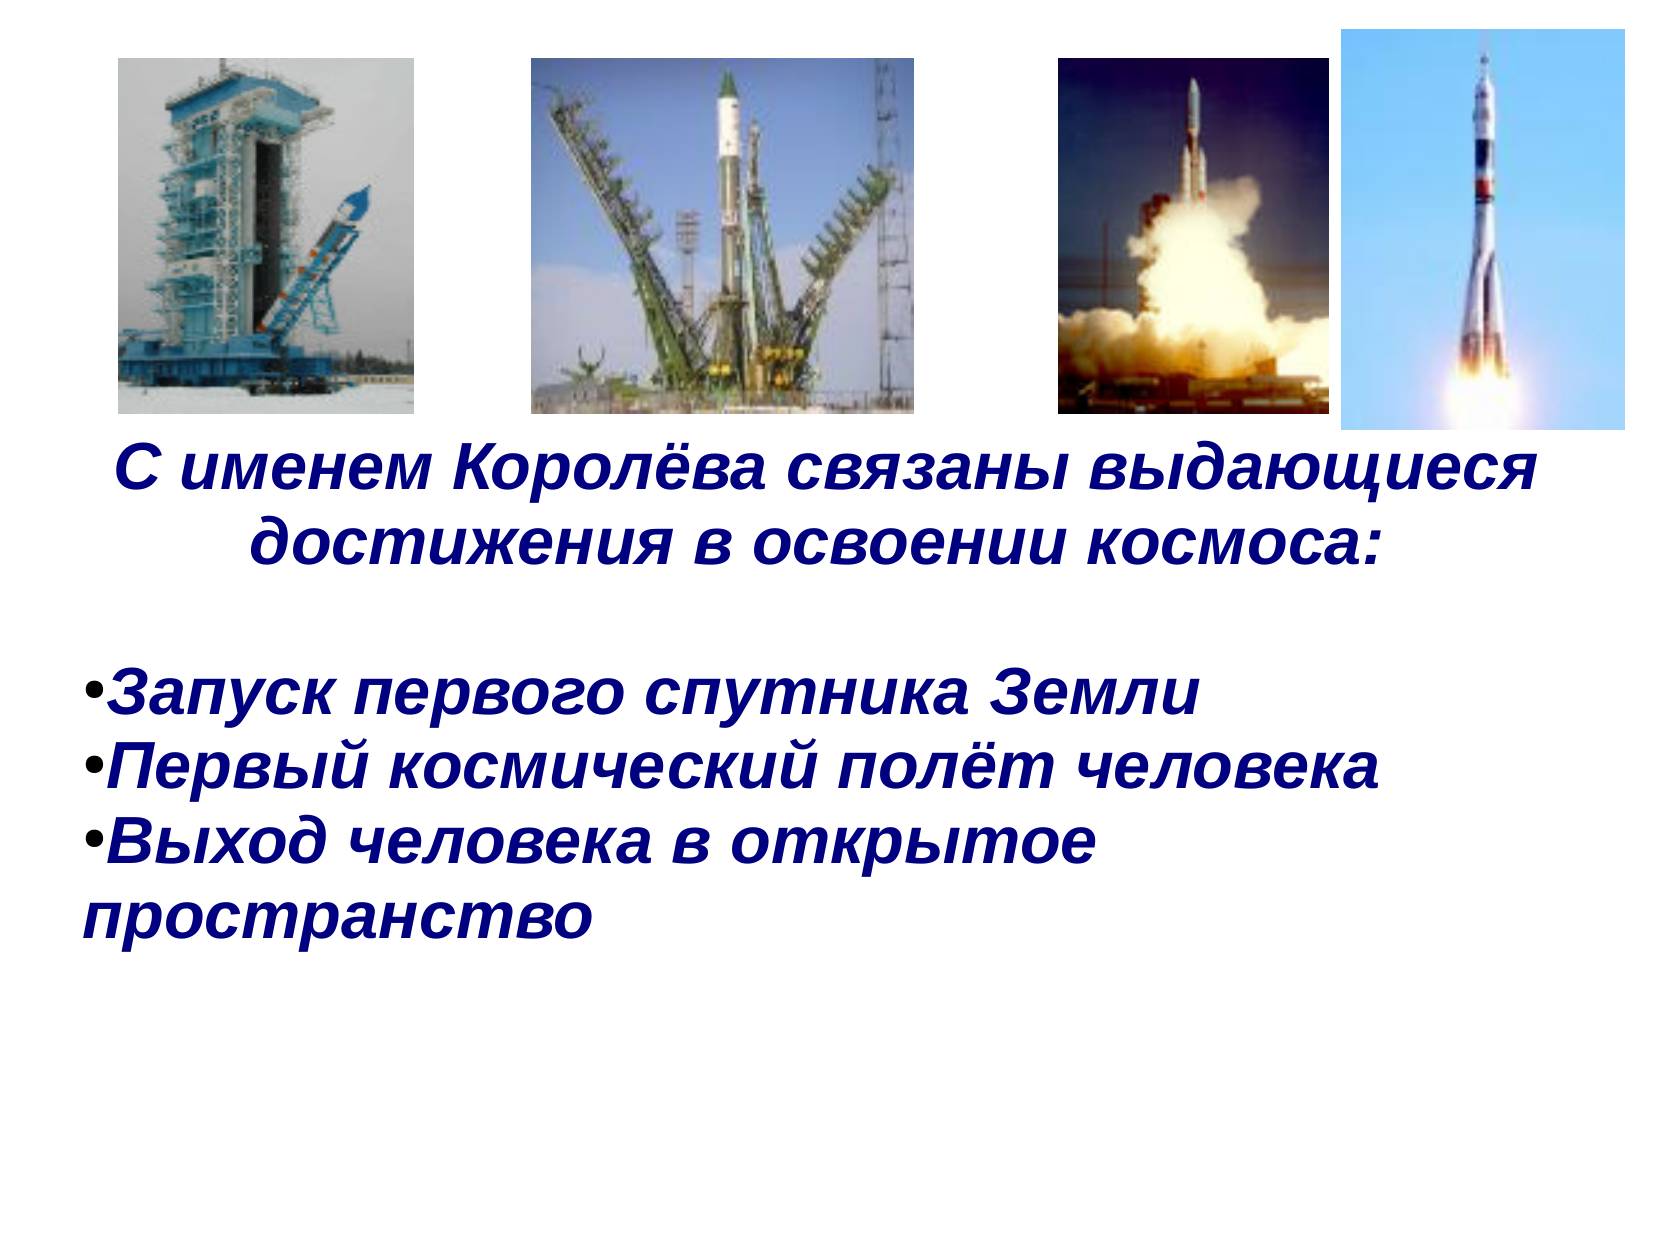

# С именем Королёва связаны выдающиеся достижения в освоении космоса:
Запуск первого спутника Земли
Первый космический полёт человека
Выход человека в открытое пространство